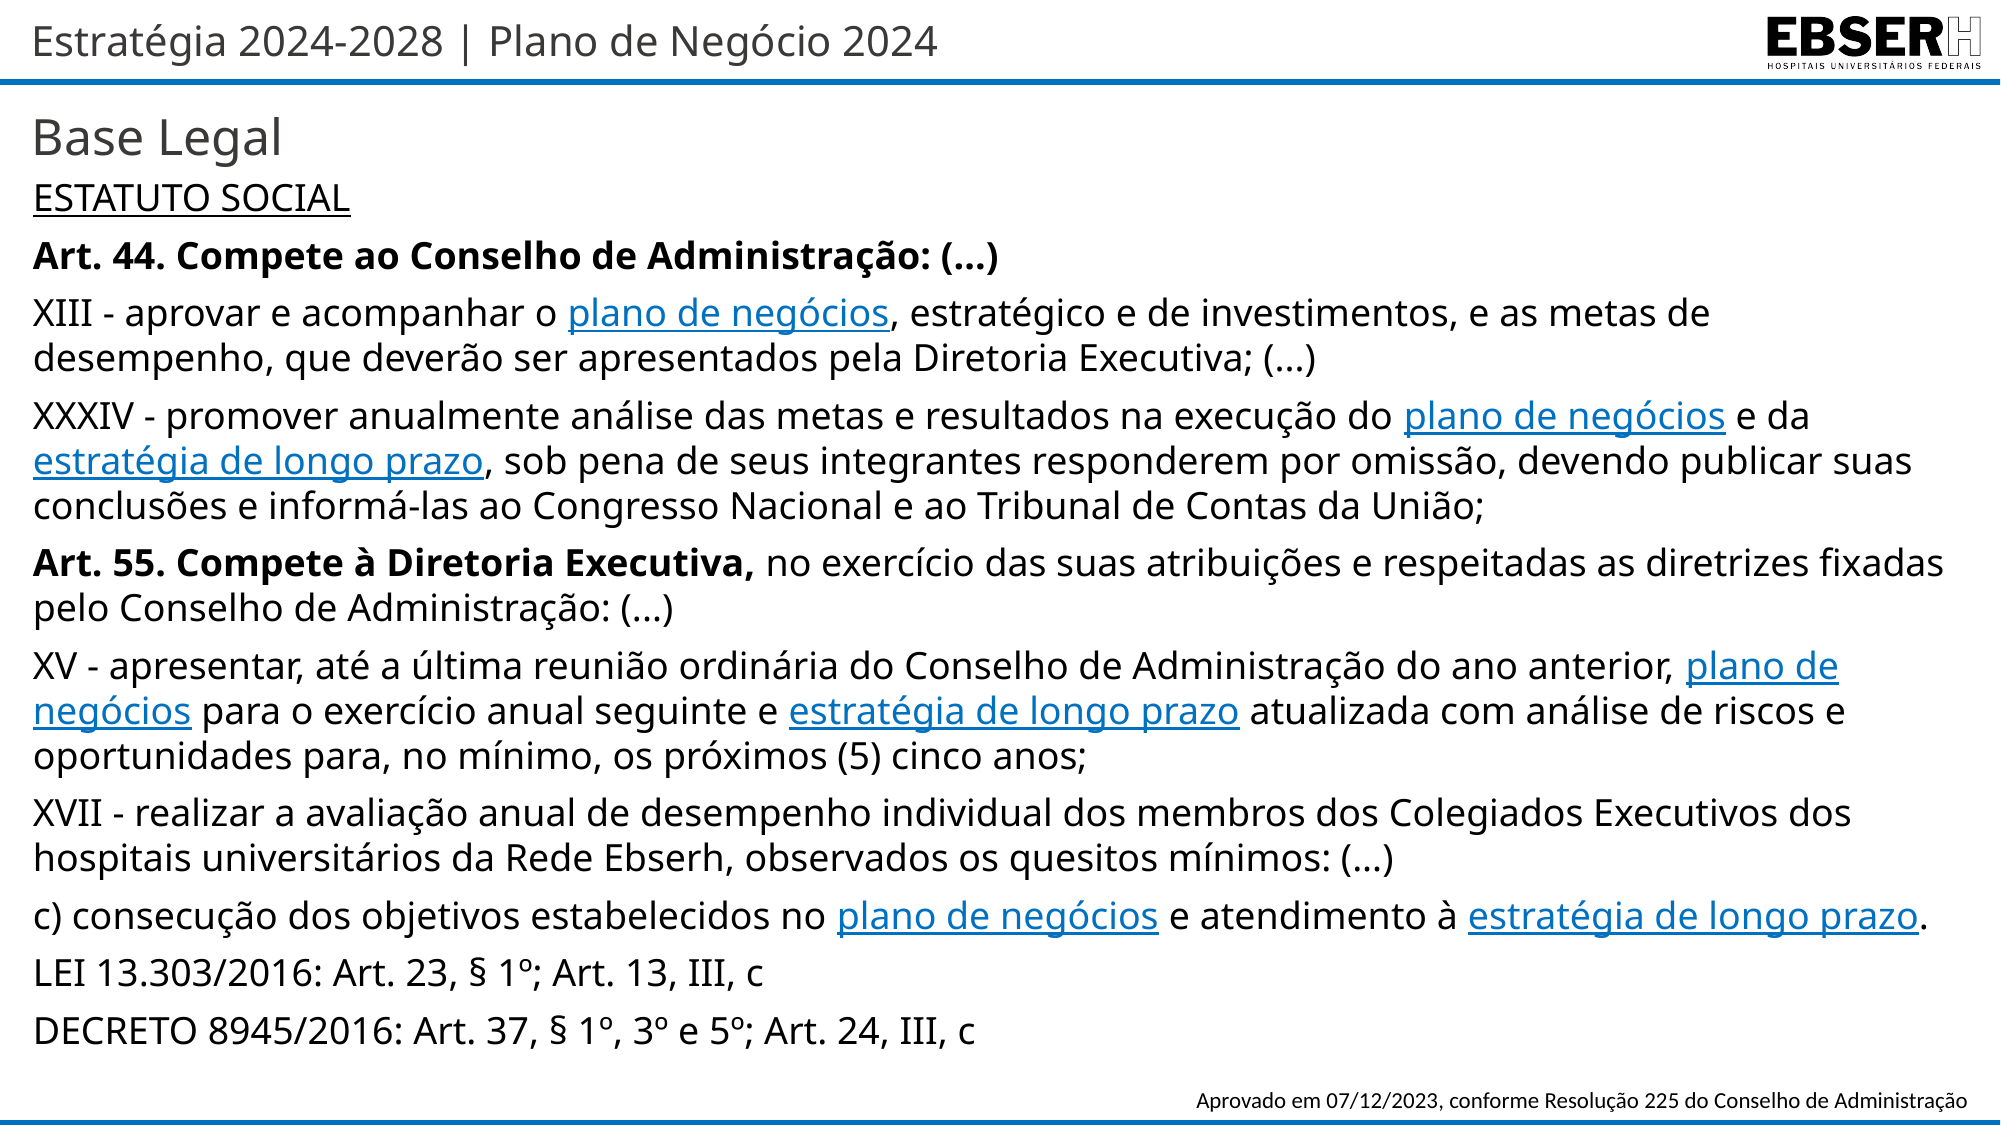

# Base Legal
ESTATUTO SOCIAL
Art. 44. Compete ao Conselho de Administração: (...)
XIII - aprovar e acompanhar o plano de negócios, estratégico e de investimentos, e as metas de desempenho, que deverão ser apresentados pela Diretoria Executiva; (...)
XXXIV - promover anualmente análise das metas e resultados na execução do plano de negócios e da estratégia de longo prazo, sob pena de seus integrantes responderem por omissão, devendo publicar suas conclusões e informá-las ao Congresso Nacional e ao Tribunal de Contas da União;
Art. 55. Compete à Diretoria Executiva, no exercício das suas atribuições e respeitadas as diretrizes fixadas pelo Conselho de Administração: (...)
XV - apresentar, até a última reunião ordinária do Conselho de Administração do ano anterior, plano de negócios para o exercício anual seguinte e estratégia de longo prazo atualizada com análise de riscos e oportunidades para, no mínimo, os próximos (5) cinco anos;
XVII - realizar a avaliação anual de desempenho individual dos membros dos Colegiados Executivos dos hospitais universitários da Rede Ebserh, observados os quesitos mínimos: (...)
c) consecução dos objetivos estabelecidos no plano de negócios e atendimento à estratégia de longo prazo.
LEI 13.303/2016: Art. 23, § 1º; Art. 13, III, c
DECRETO 8945/2016: Art. 37, § 1º, 3º e 5º; Art. 24, III, c